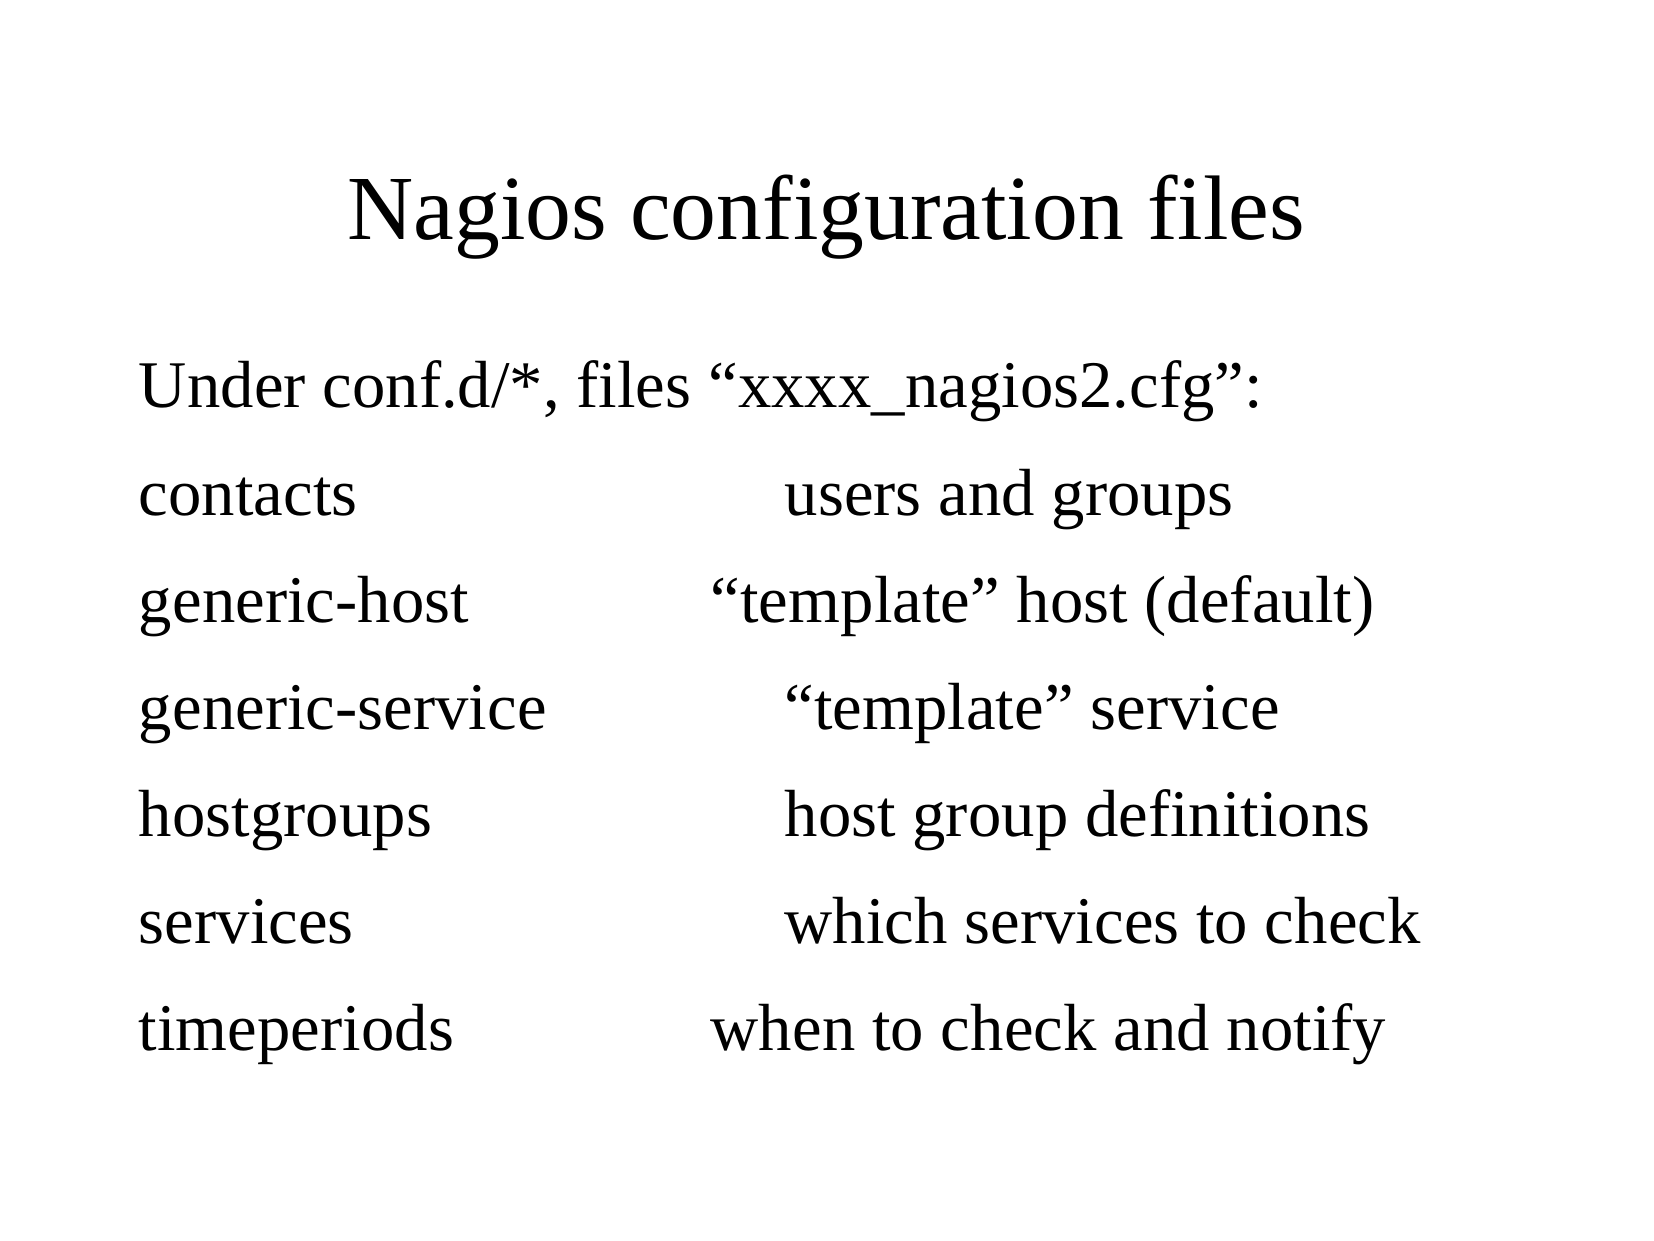

# Nagios configuration files
Under conf.d/*, files “xxxx_nagios2.cfg”:
contacts						users and groups
generic-host				“template” host (default)
generic-service 			“template” service
hostgroups					host group definitions
services						which services to check
timeperiods				when to check and notify